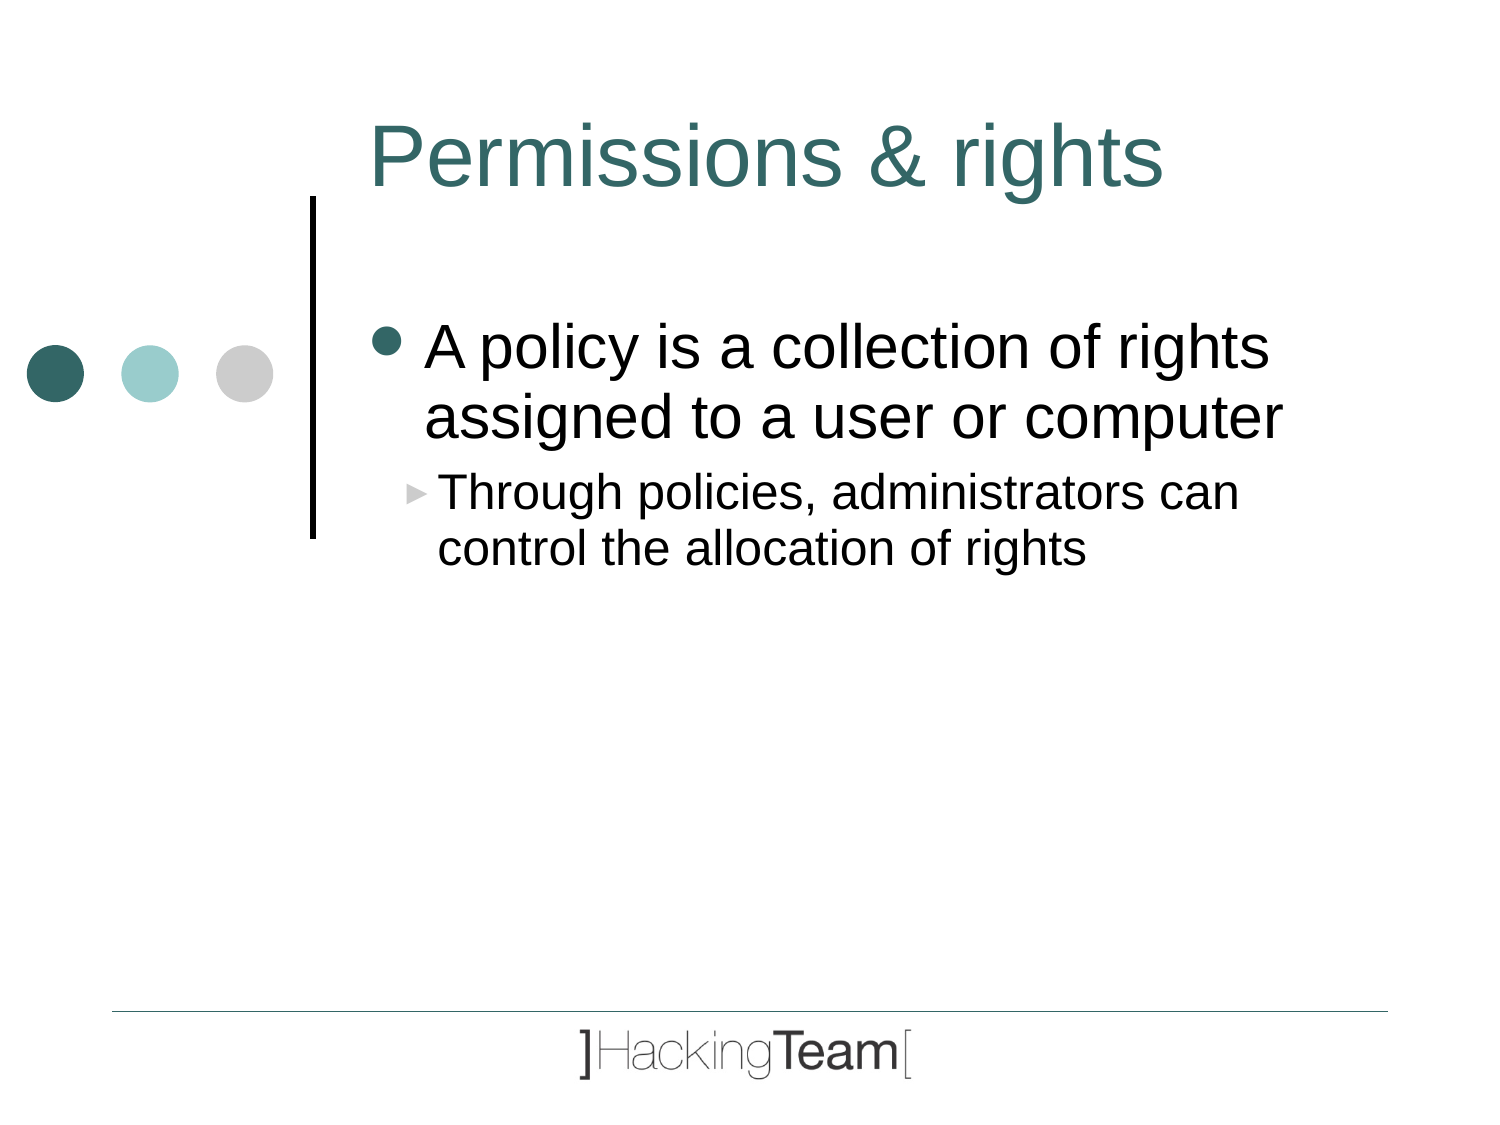

# Permissions & rights
A policy is a collection of rights assigned to a user or computer
Through policies, administrators can control the allocation of rights